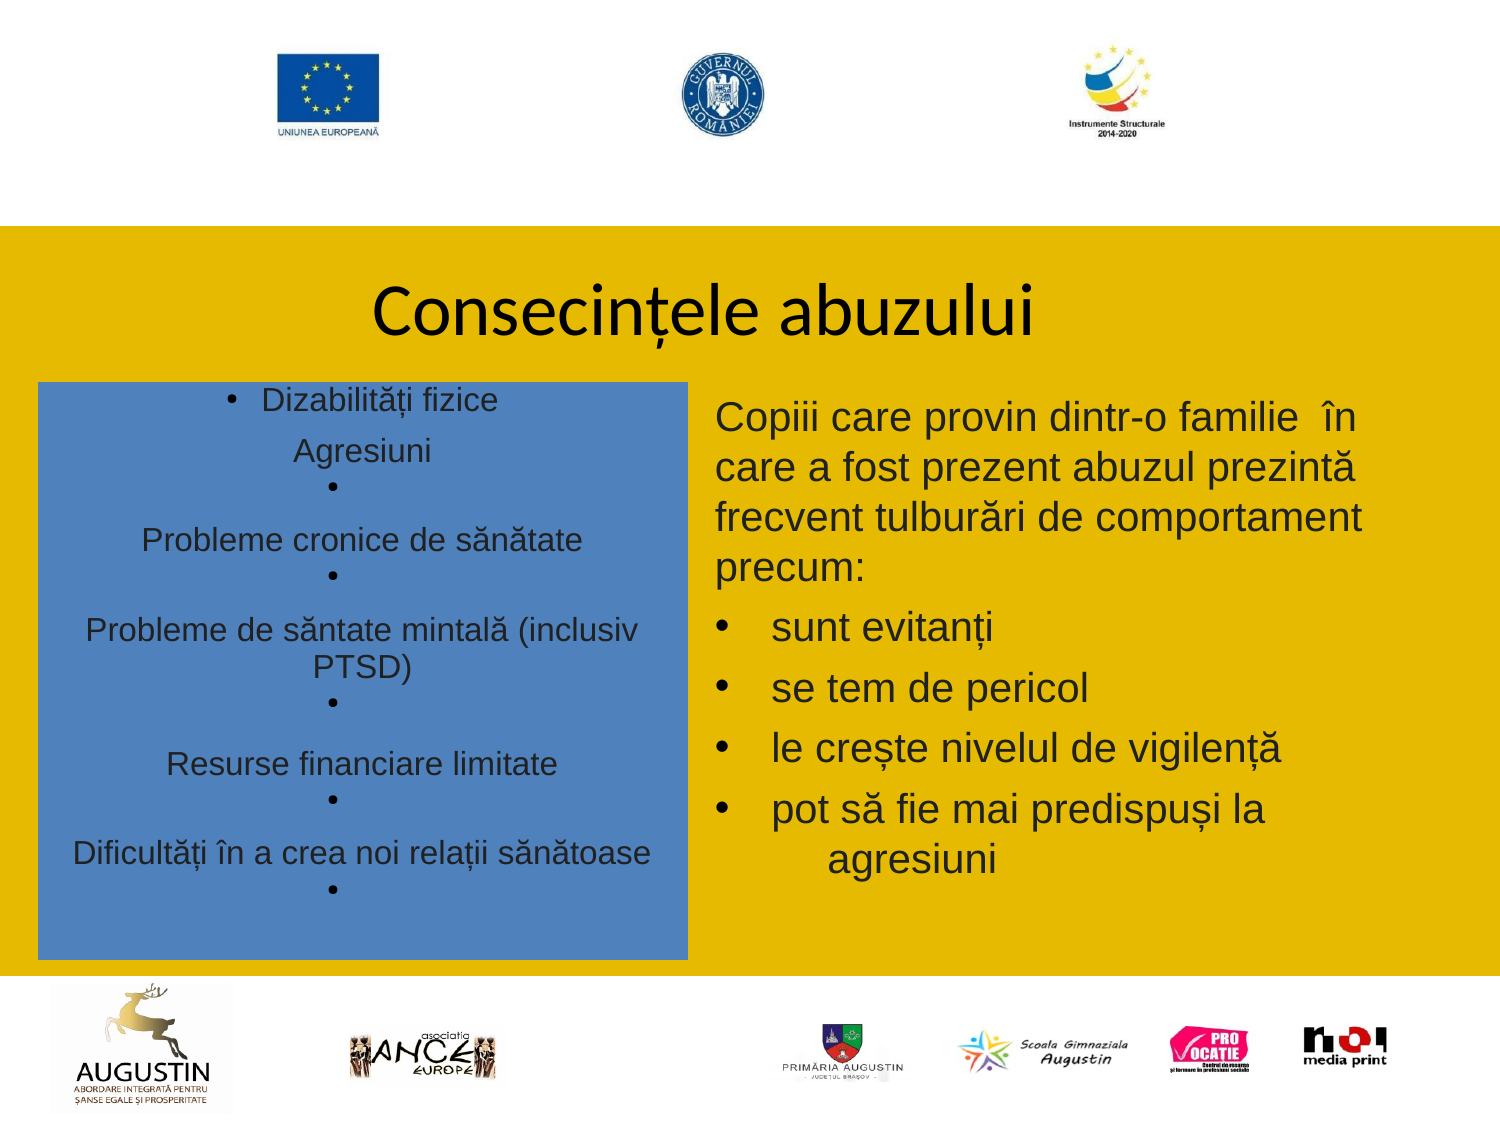

# Consecințele abuzului
| Dizabilități fizice |
| --- |
| Agresiuni |
| Probleme cronice de sănătate |
| Probleme de săntate mintală (inclusiv PTSD) |
| Resurse financiare limitate |
| Dificultăți în a crea noi relații sănătoase |
Copiii care provin dintr-o familie în care a fost prezent abuzul prezintă frecvent tulburări de comportament precum:
sunt evitanți
se tem de pericol
le crește nivelul de vigilență
pot să fie mai predispuși la agresiuni